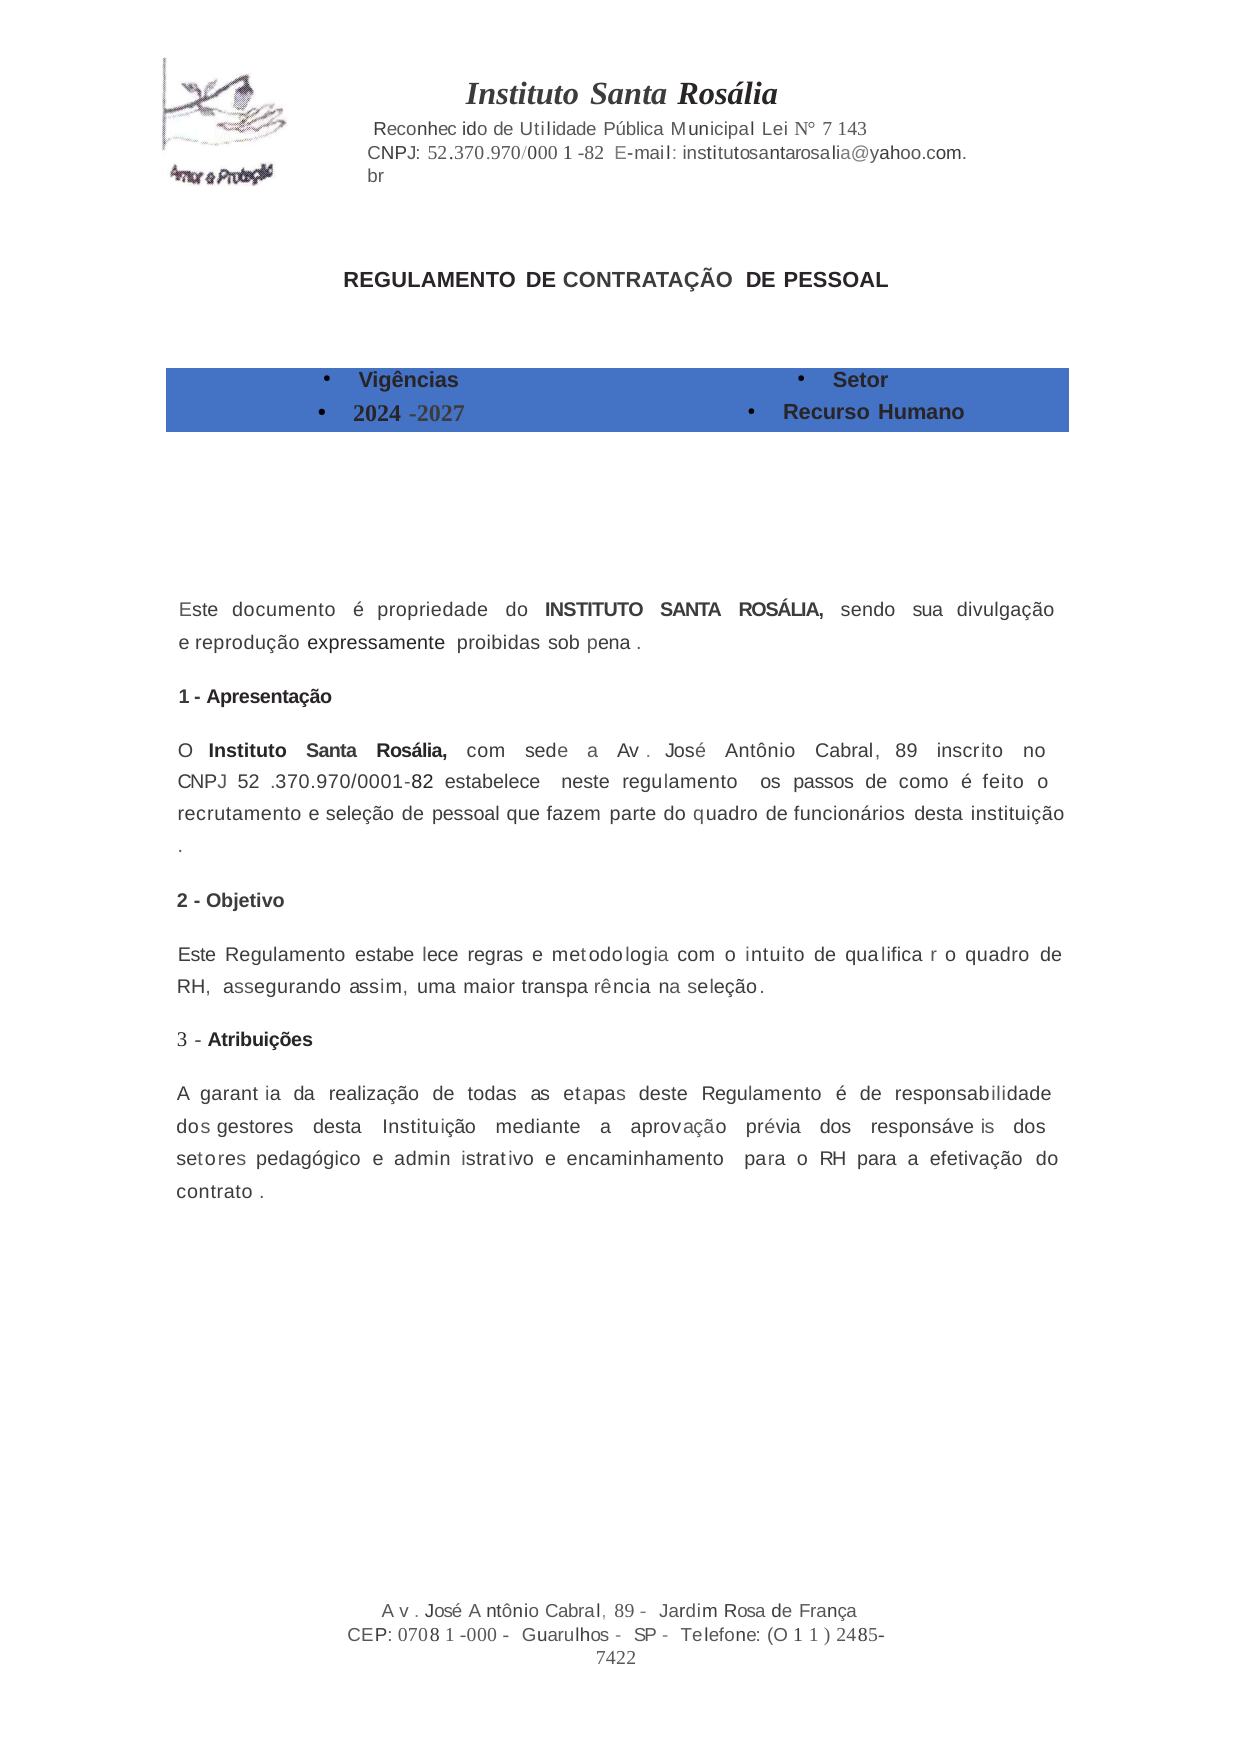

Instituto Santa Rosália
Reconhec ido de Utilidade Pública Municipal Lei N° 7 143
CNPJ: 52.370.970/000 1 -82 E-mail: institutosantarosalia@yahoo.com.br
REGULAMENTO DE CONTRATAÇÃO DE PESSOAL
| Vigências | Setor |
| --- | --- |
| 2024 -2027 | Recurso Humano |
Este documento é propriedade do INSTITUTO SANTA ROSÁLIA, sendo sua divulgação e reprodução expressamente proibidas sob pena .
1- Apresentação
O Instituto Santa Rosália, com sede a Av . José Antônio Cabral, 89 inscrito no CNPJ 52 .370.970/0001-82 estabelece neste regulamento os passos de como é feito o recrutamento e seleção de pessoal que fazem parte do quadro de funcionários desta instituição .
2 - Objetivo
Este Regulamento estabe lece regras e metodologia com o intuito de qualifica r o quadro de RH, assegurando assim, uma maior transpa rência na seleção.
3 - Atribuições
A garant ia da realização de todas as etapas deste Regulamento é de responsabilidade dos gestores desta Instituição mediante a aprovação prévia dos responsáve is dos setores pedagógico e admin istrativo e encaminhamento para o RH para a efetivação do contrato .
A v . José A ntônio Cabral, 89 - Jardim Rosa de França
CEP: 0708 1 -000 - Guarulhos - SP - Telefone: (O 1 1 ) 2485-7422